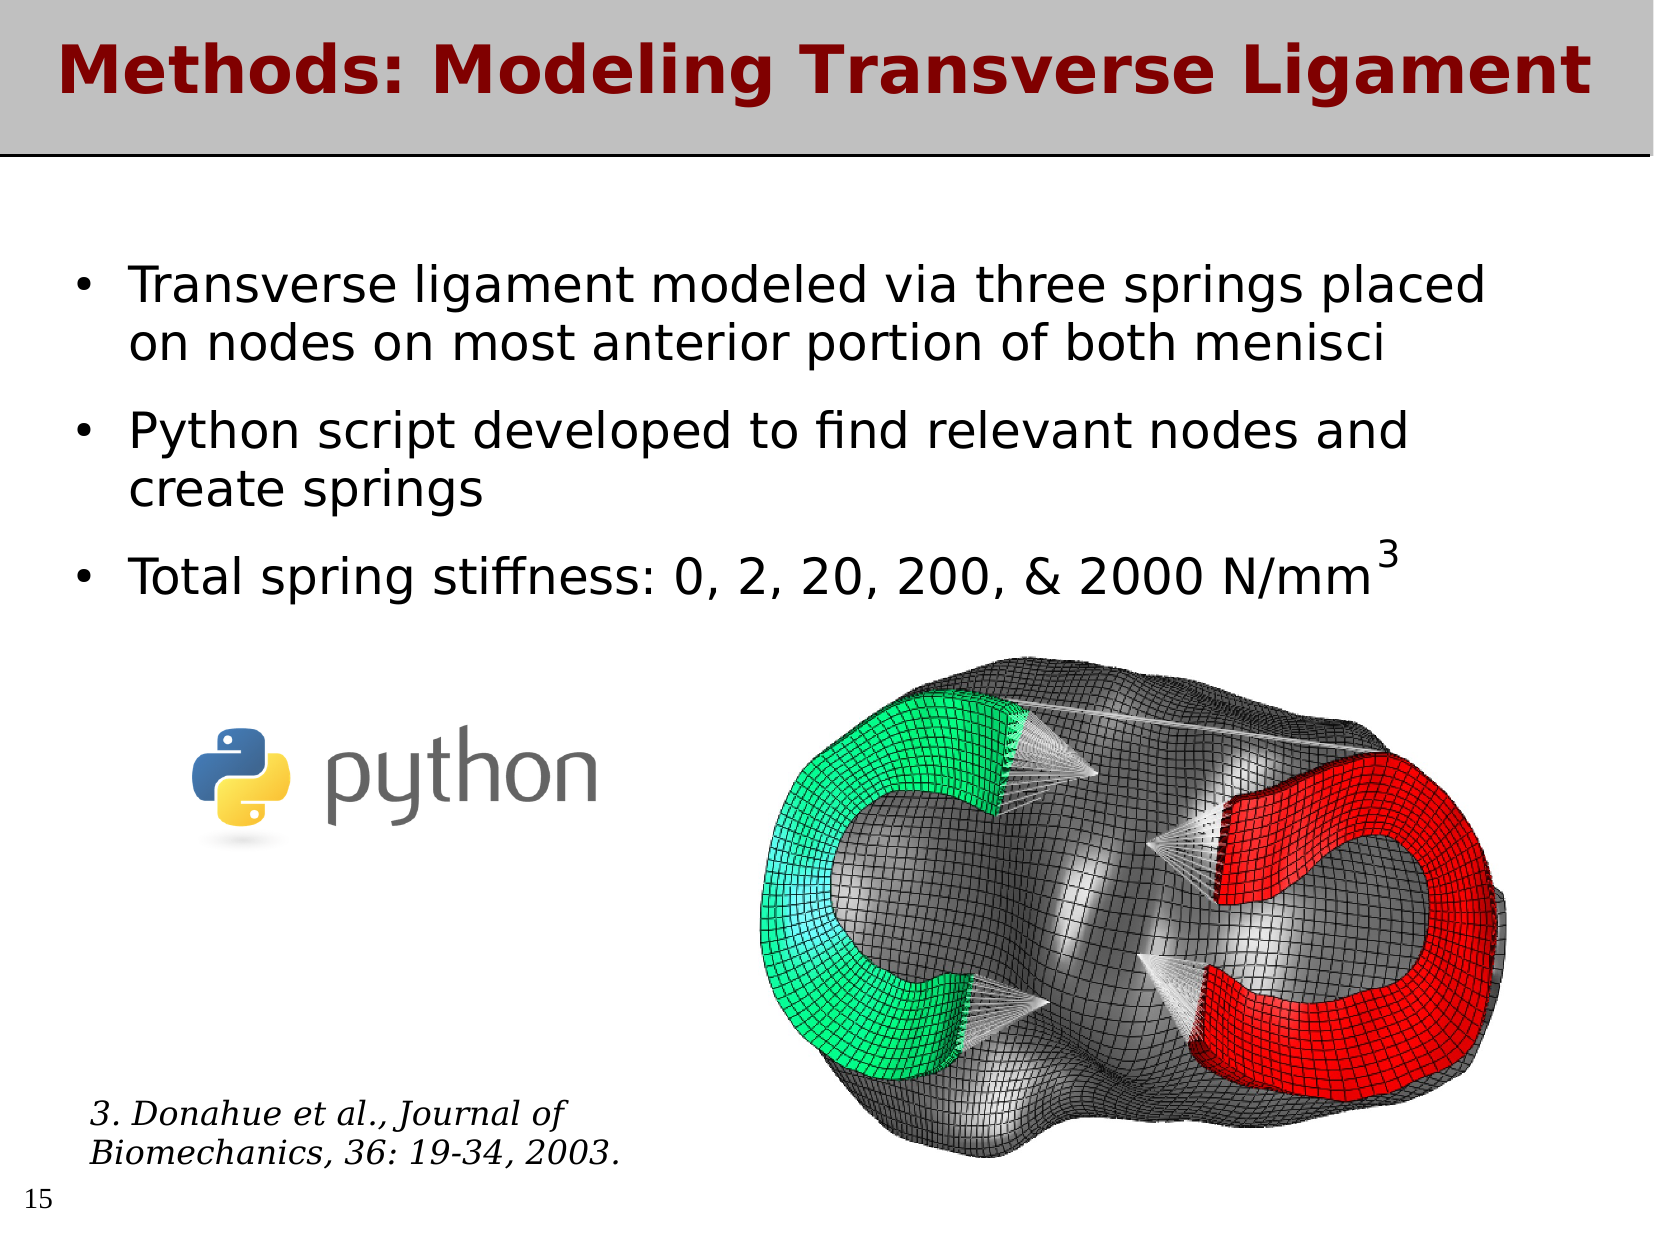

Methods: Modeling Transverse Ligament
# Transverse ligament modeled via three springs placed on nodes on most anterior portion of both menisci
Python script developed to find relevant nodes and create springs
Total spring stiffness: 0, 2, 20, 200, & 2000 N/mm
3
3. Donahue et al., Journal of Biomechanics, 36: 19-34, 2003.